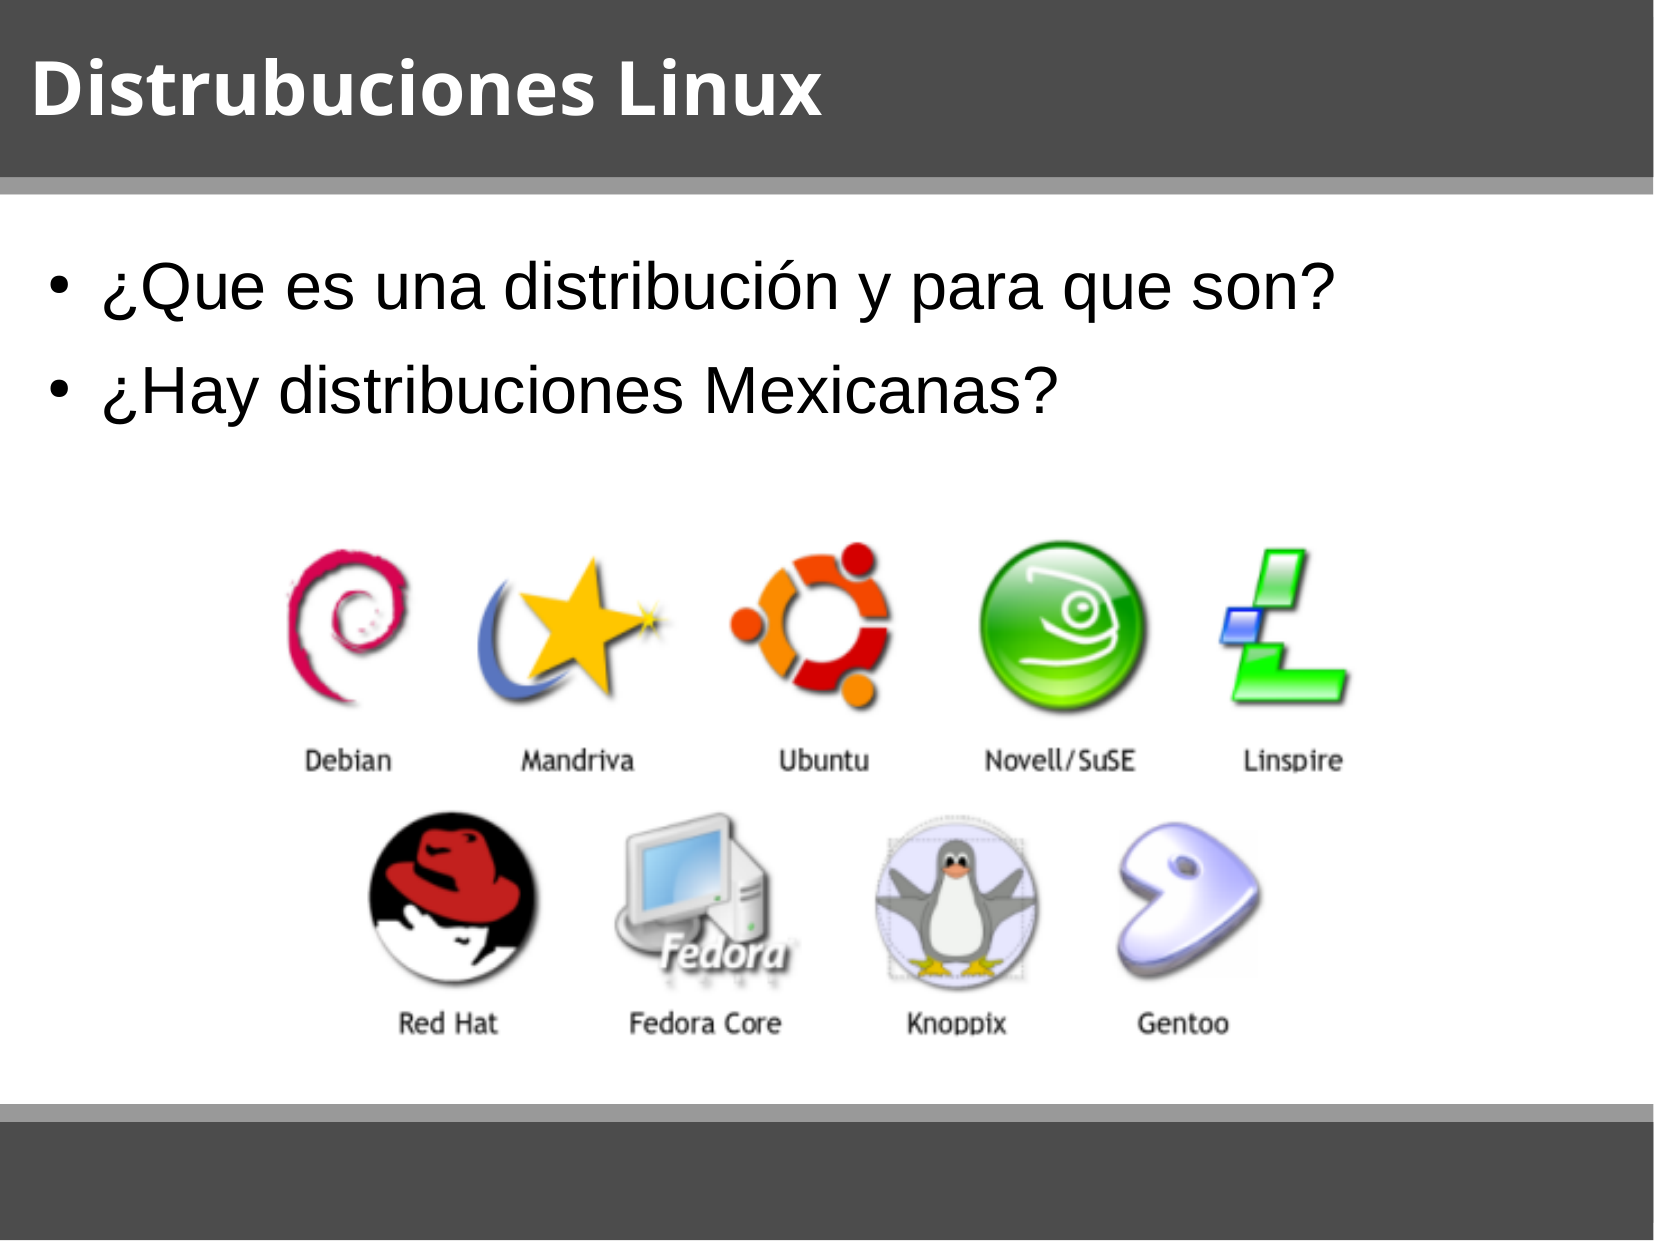

# Distrubuciones Linux
¿Que es una distribución y para que son?
¿Hay distribuciones Mexicanas?